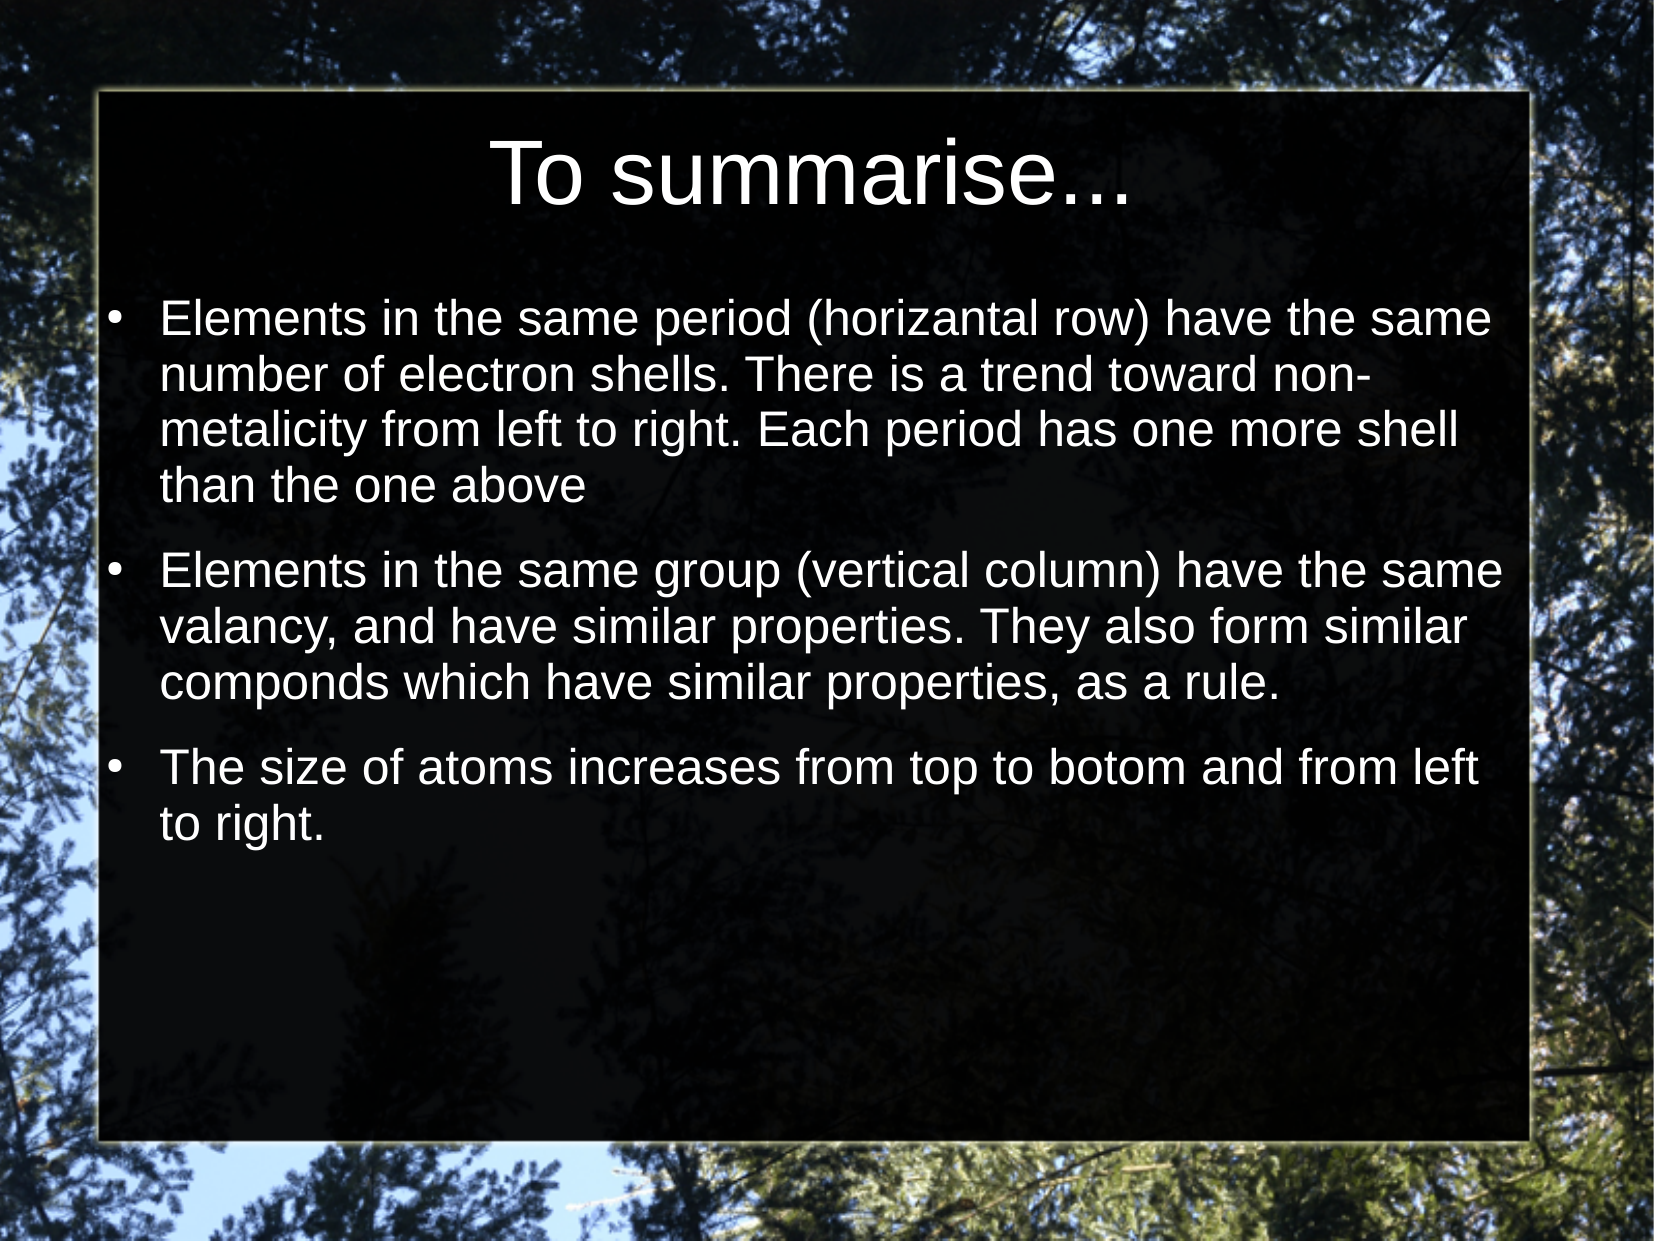

# To summarise...
Elements in the same period (horizantal row) have the same number of electron shells. There is a trend toward non-metalicity from left to right. Each period has one more shell than the one above
Elements in the same group (vertical column) have the same valancy, and have similar properties. They also form similar componds which have similar properties, as a rule.
The size of atoms increases from top to botom and from left to right.